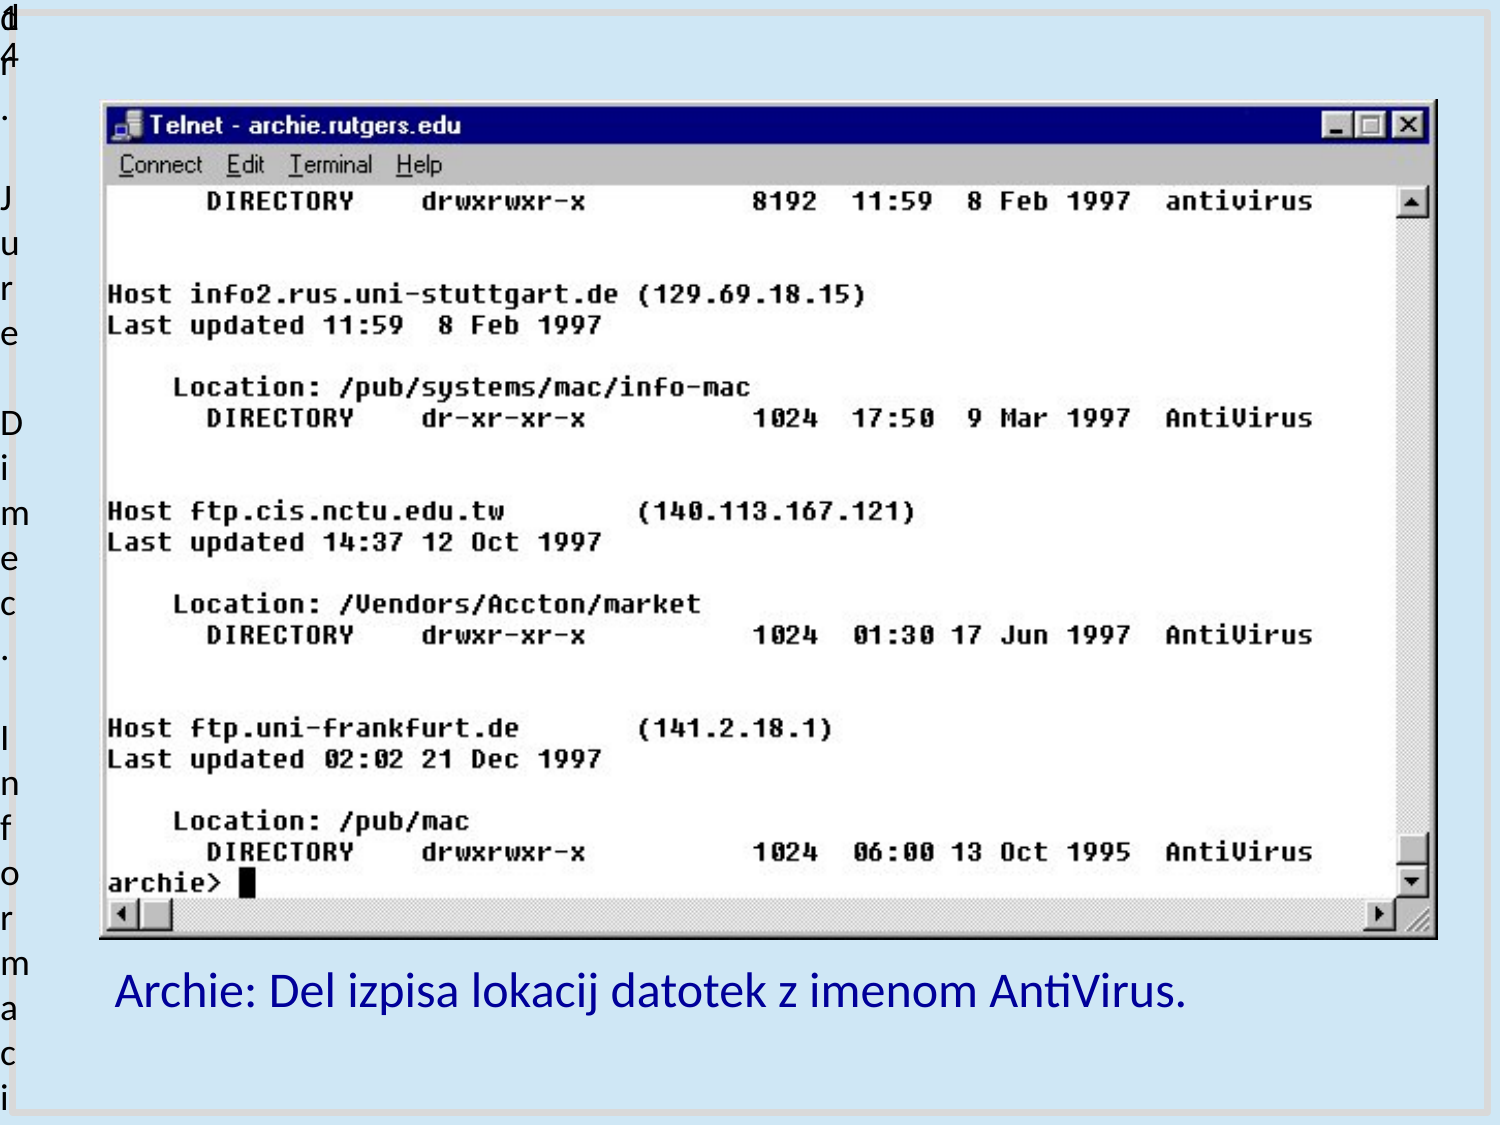

dr. Jure Dimec. Informacijski viri na Internetu (2010 / 11). Predspletne internetne storitve 2.
Archie: Del izpisa lokacij datotek z imenom AntiVirus.